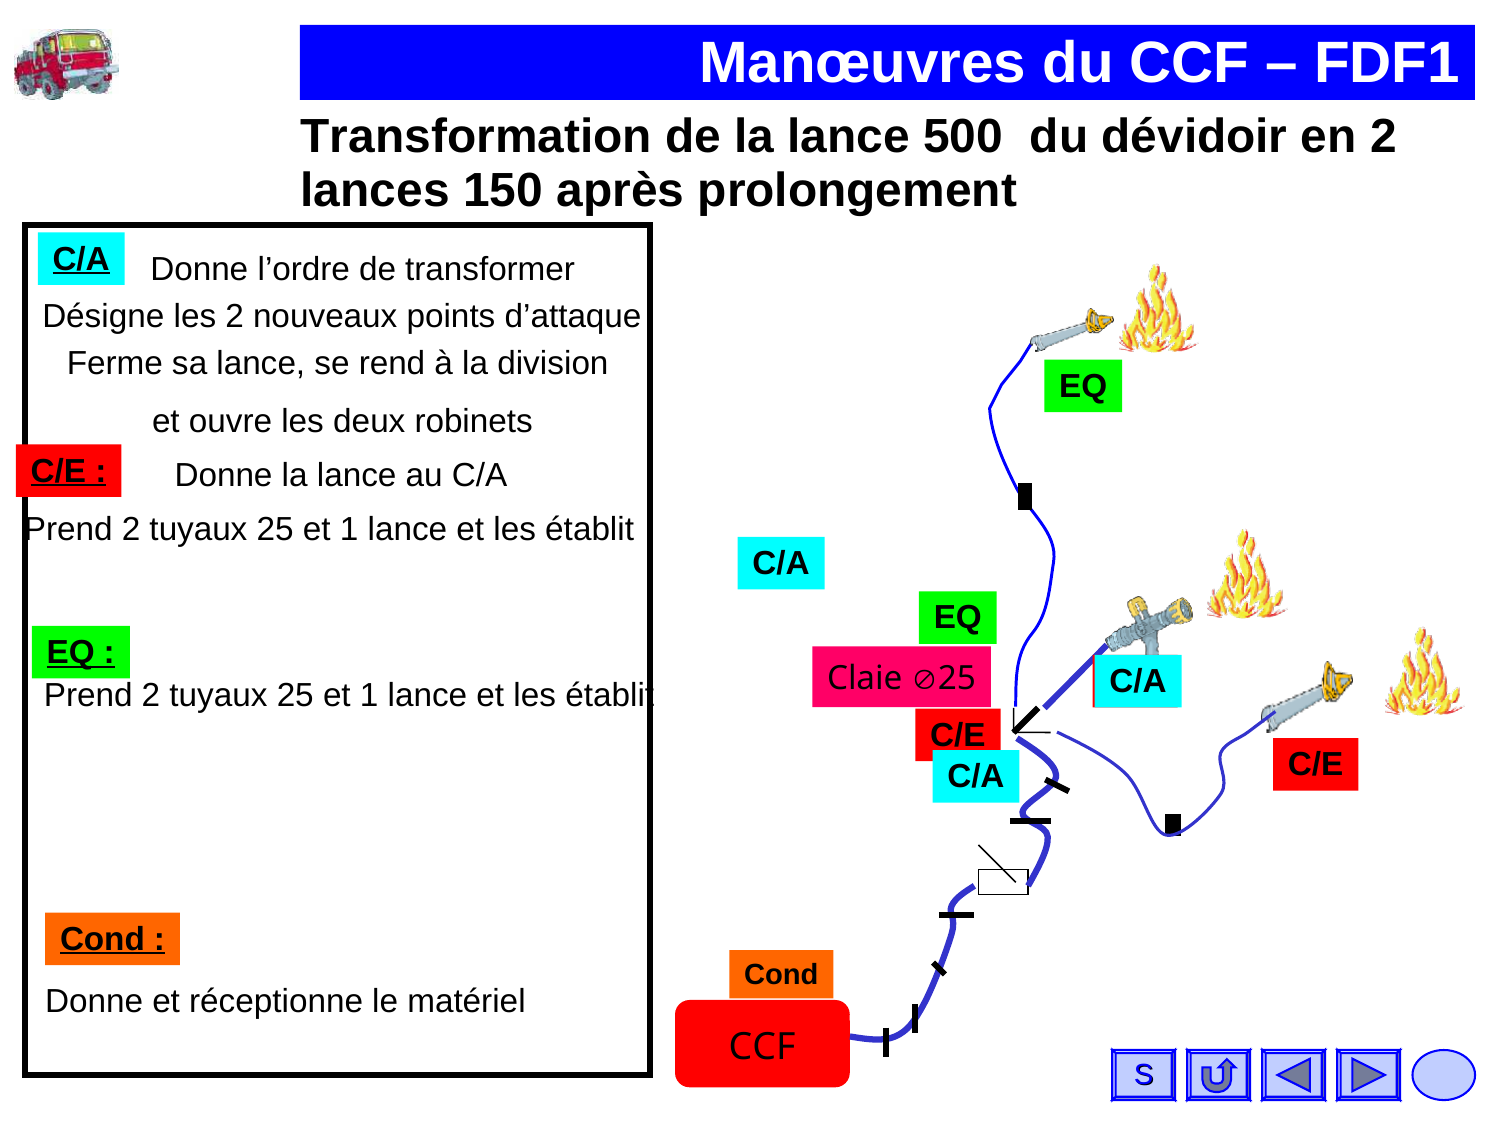

Manœuvres du CCF – FDF1
Transformation de la lance 500 du dévidoir en 2
lances 150 après prolongement
C/A
 Donne l’ordre de transformer
 Désigne les 2 nouveaux points d’attaque
Ferme sa lance, se rend à la division
 et ouvre les deux robinets
EQ
C/E :
 Donne la lance au C/A
 Prend 2 tuyaux 25 et 1 lance et les établit
C/A
EQ
EQ :
Claie 25
C/E
C/A
Prend 2 tuyaux 25 et 1 lance et les établit
C/E
C/E
C/A
Cond :
Cond
 Donne et réceptionne le matériel
CCF